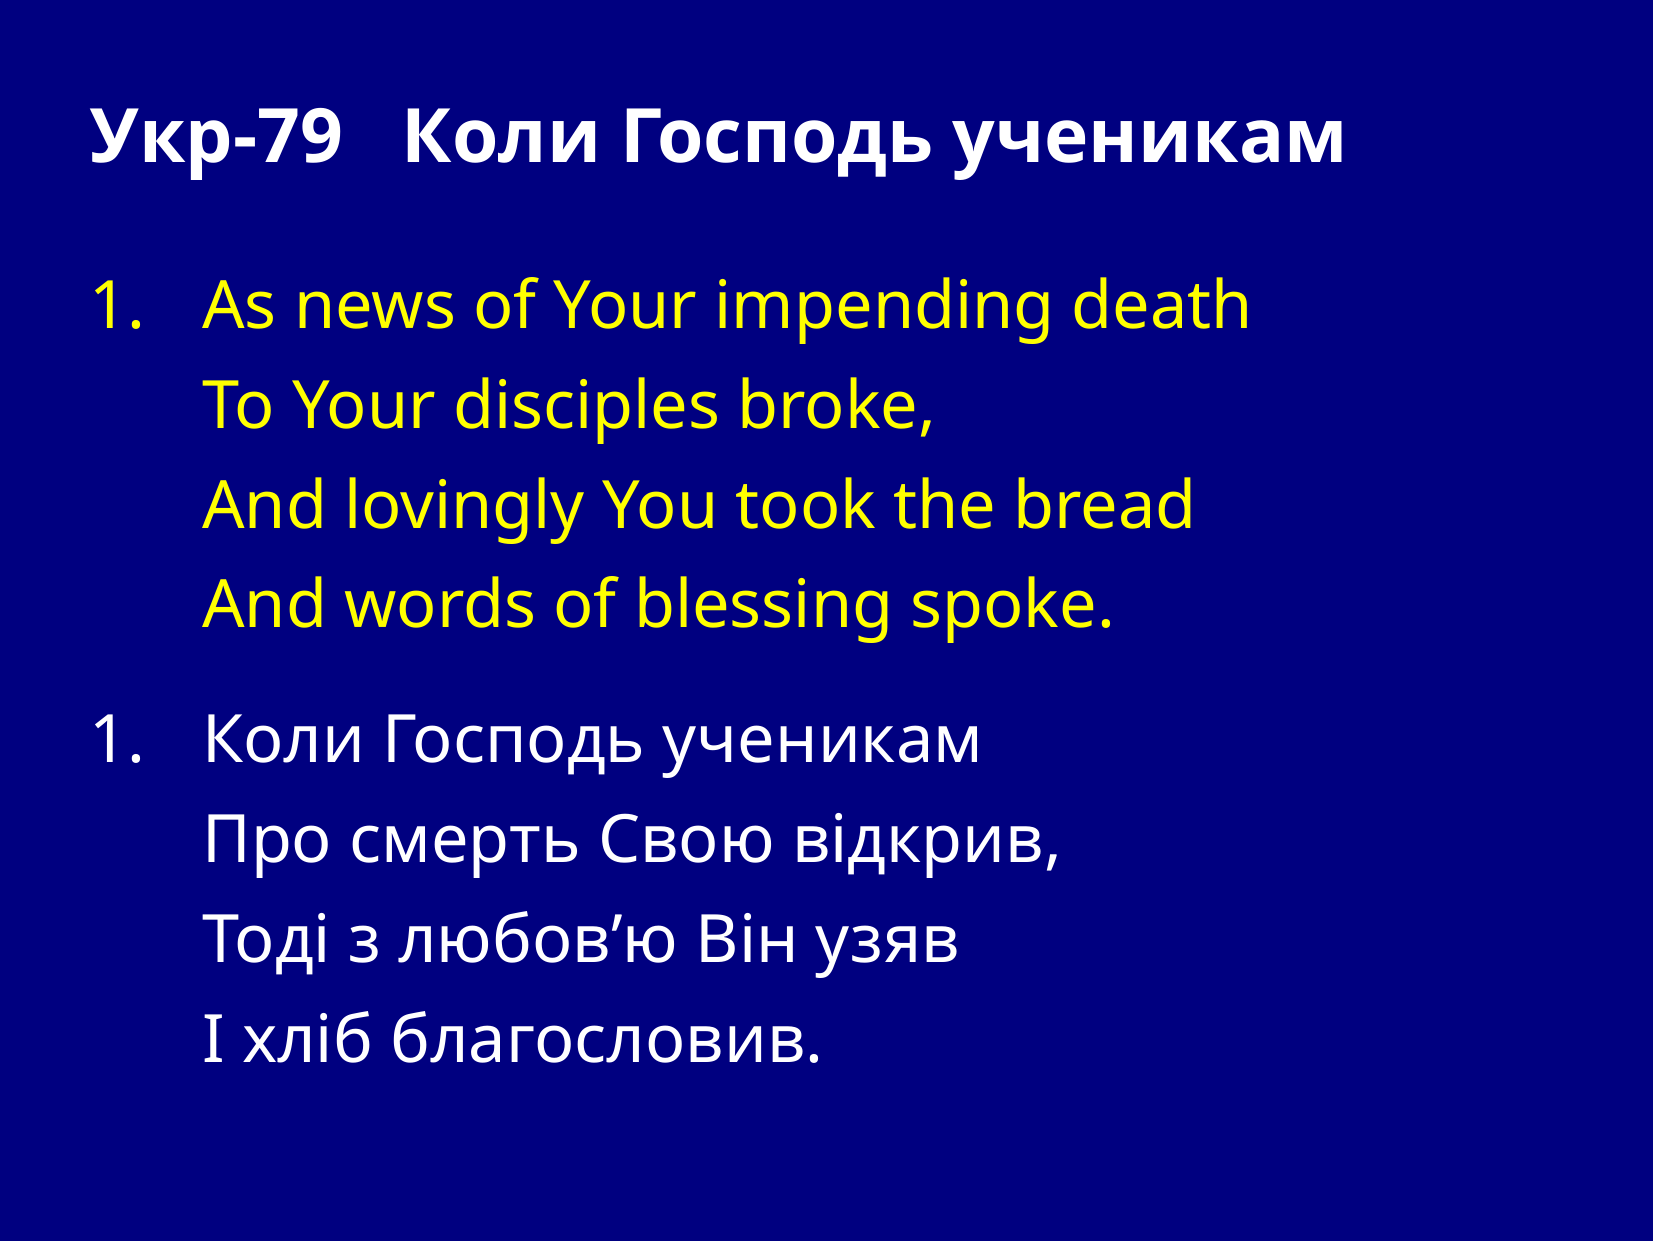

Укр-79 Коли Господь ученикам
1.	As news of Your impending death
	To Your disciples broke,
	And lovingly You took the bread
	And words of blessing spoke.
1.	Коли Господь ученикам
	Про смерть Свою відкрив,
	Тоді з любов’ю Він узяв
	І хліб благословив.